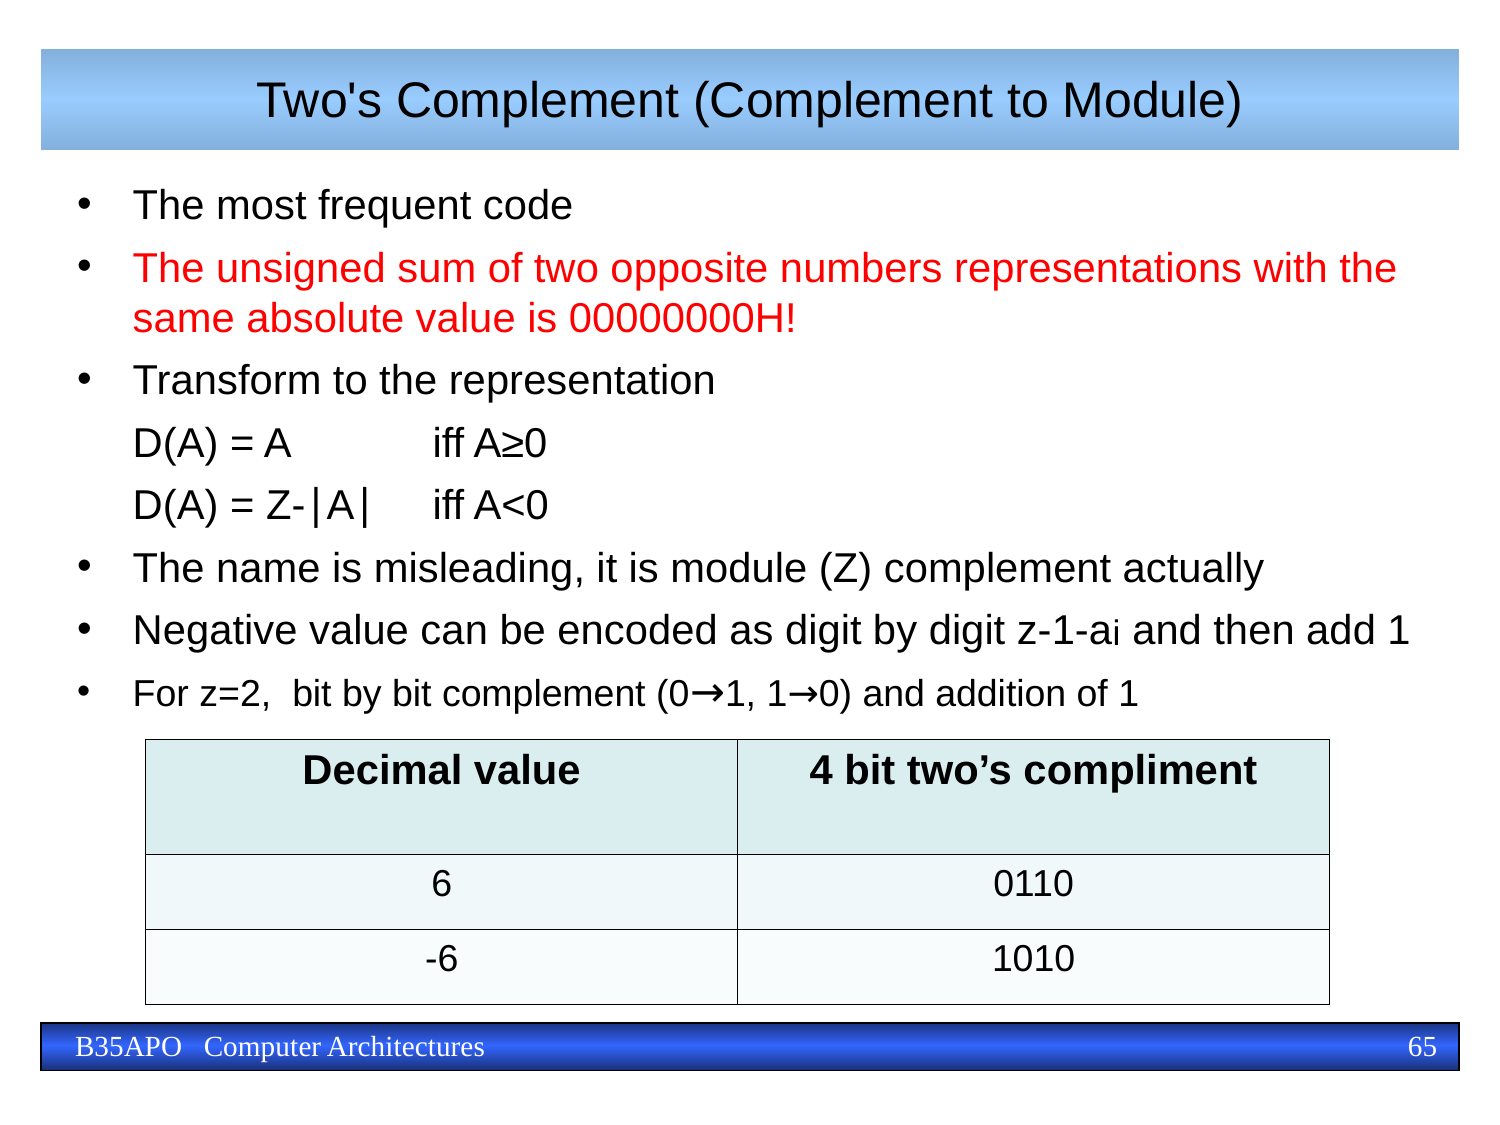

# Two's Complement (Complement to Module)
The most frequent code
The unsigned sum of two opposite numbers representations with the same absolute value is 00000000H!
Transform to the representation
D(A) = A			iff A≥0
D(A) = Z-∣A∣	iff A<0
The name is misleading, it is module (Z) complement actually
Negative value can be encoded as digit by digit z-1-ai and then add 1
For z=2, bit by bit complement (0→1, 1→0) and addition of 1
| Decimal value | 4 bit two’s compliment |
| --- | --- |
| 6 | 0110 |
| -6 | 1010 |
B35APO Computer Architectures
65